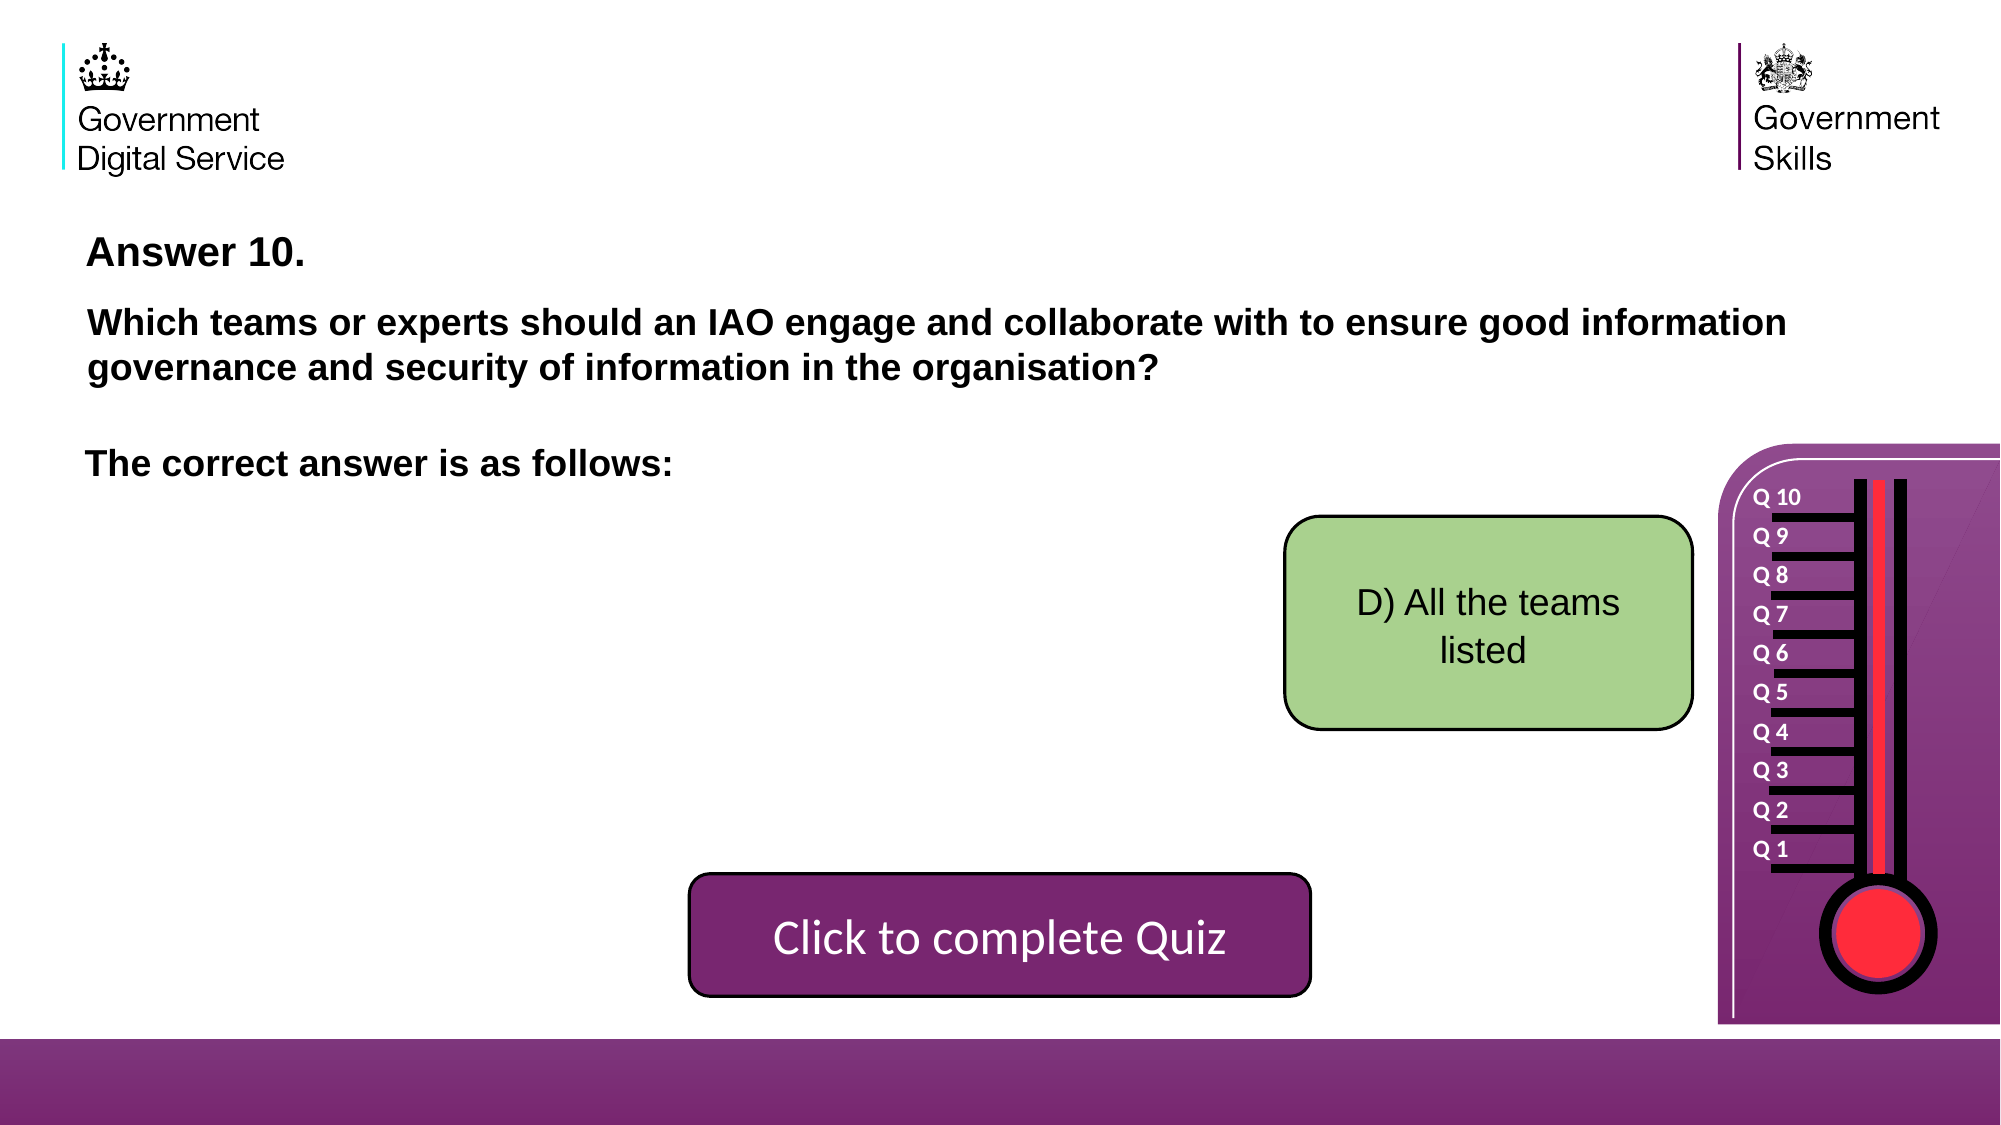

# Answer 10.
Which teams or experts should an IAO engage and collaborate with to ensure good information governance and security of information in the organisation?
The correct answer is as follows:
D) All the teams listed
Click to complete Quiz